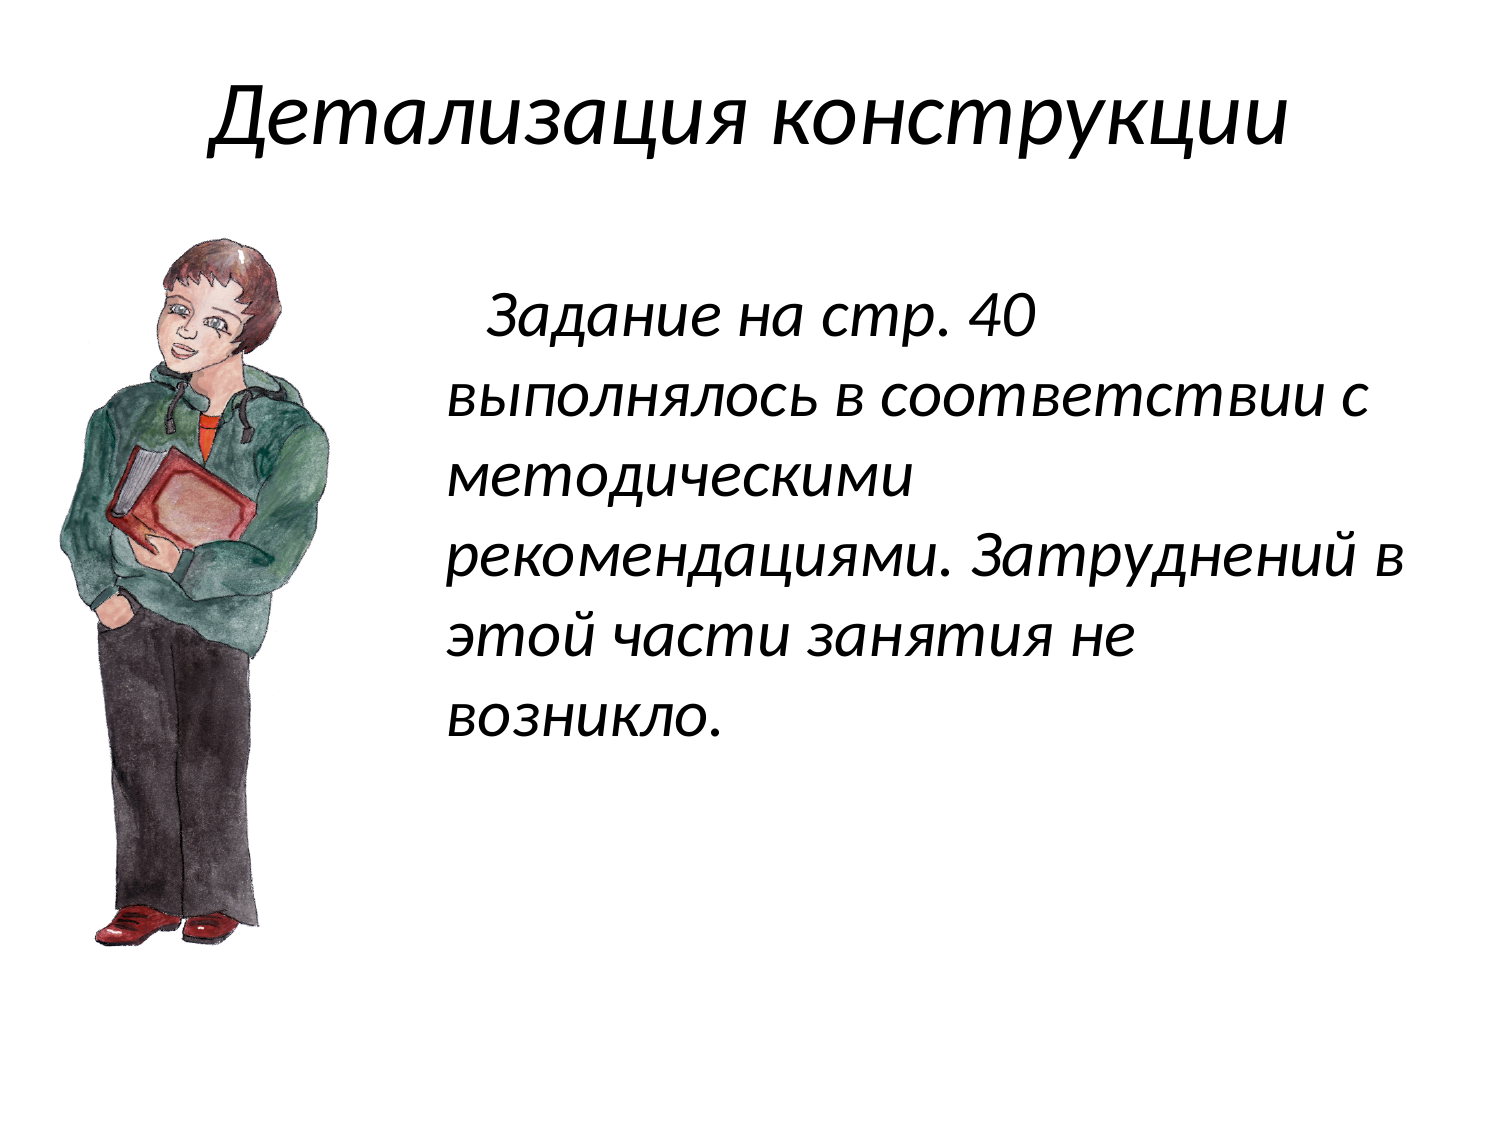

# Детализация конструкции
 Задание на стр. 40 выполнялось в соответствии с методическими рекомендациями. Затруднений в этой части занятия не возникло.